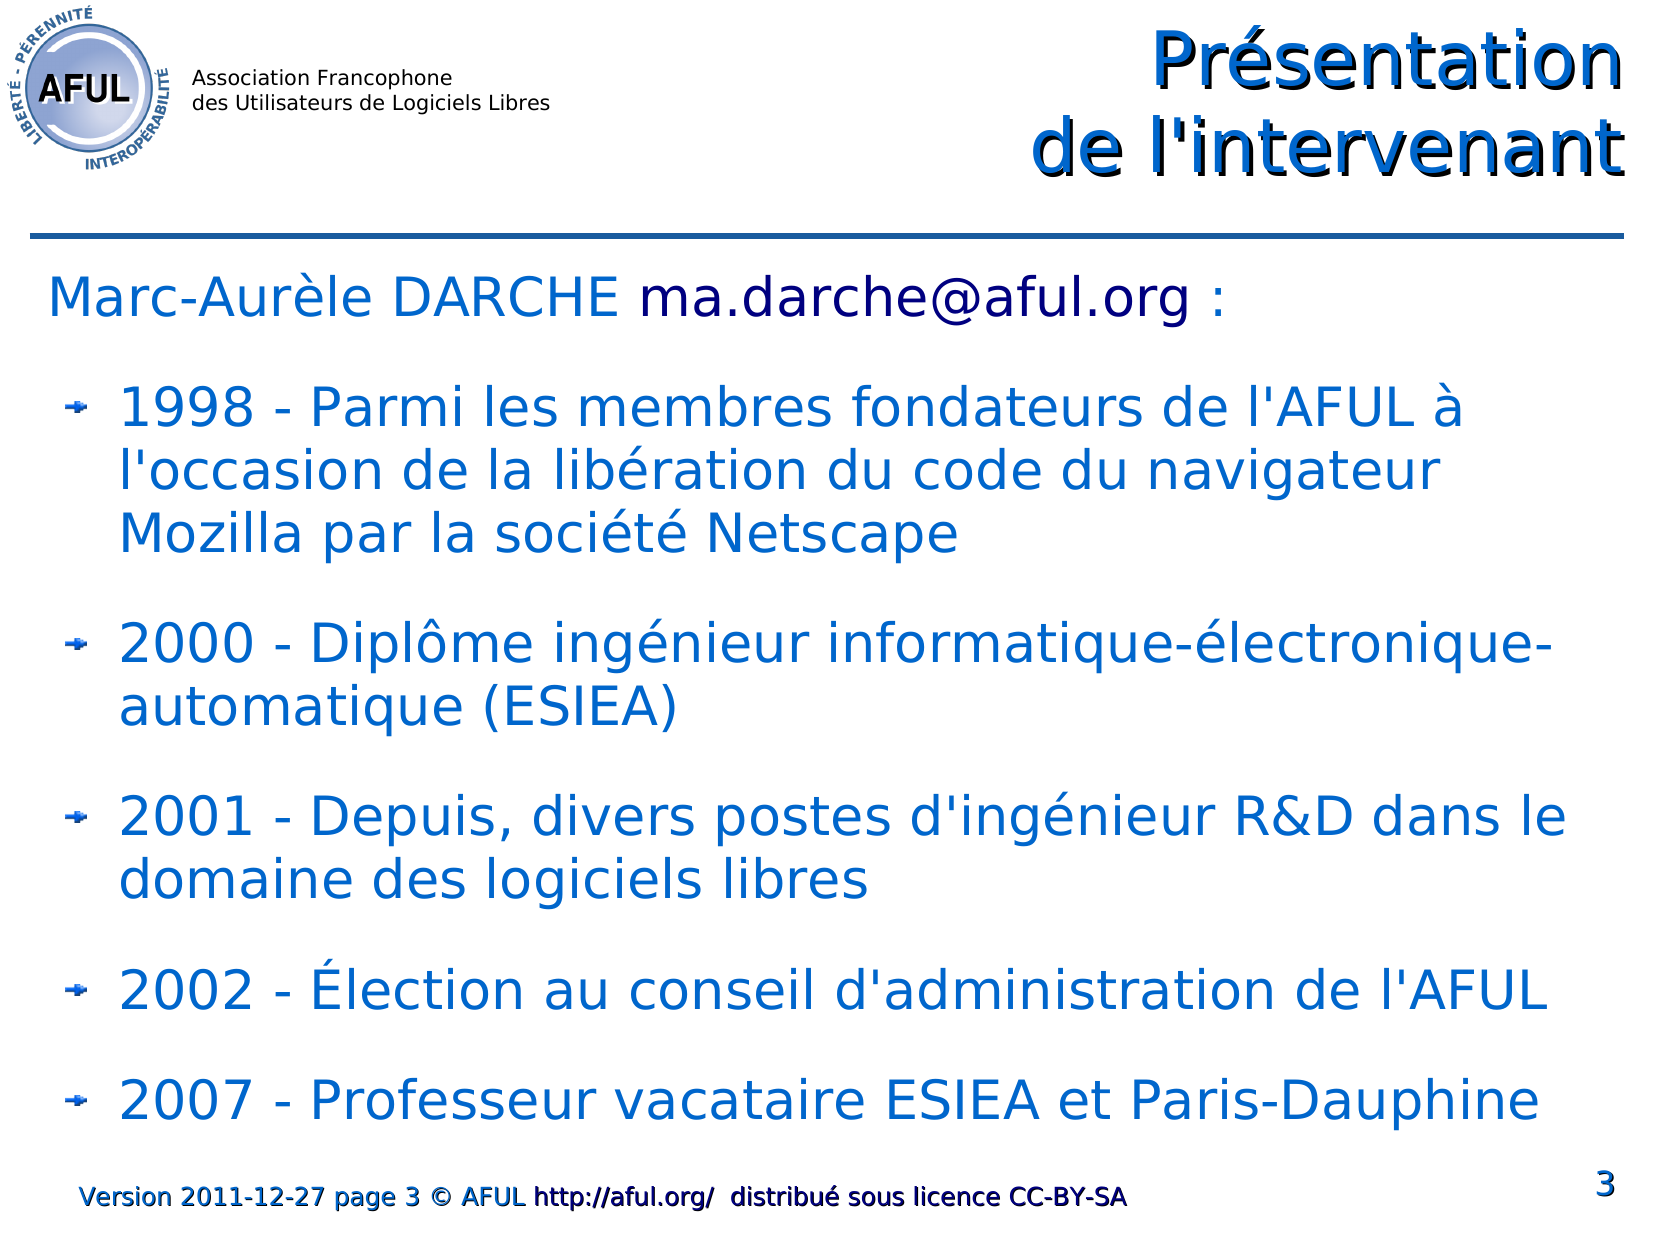

# Présentation de l'intervenant
Marc-Aurèle DARCHE ma.darche@aful.org :
1998 - Parmi les membres fondateurs de l'AFUL à l'occasion de la libération du code du navigateur Mozilla par la société Netscape
2000 - Diplôme ingénieur informatique-électronique-automatique (ESIEA)
2001 - Depuis, divers postes d'ingénieur R&D dans le domaine des logiciels libres
2002 - Élection au conseil d'administration de l'AFUL
2007 - Professeur vacataire ESIEA et Paris-Dauphine